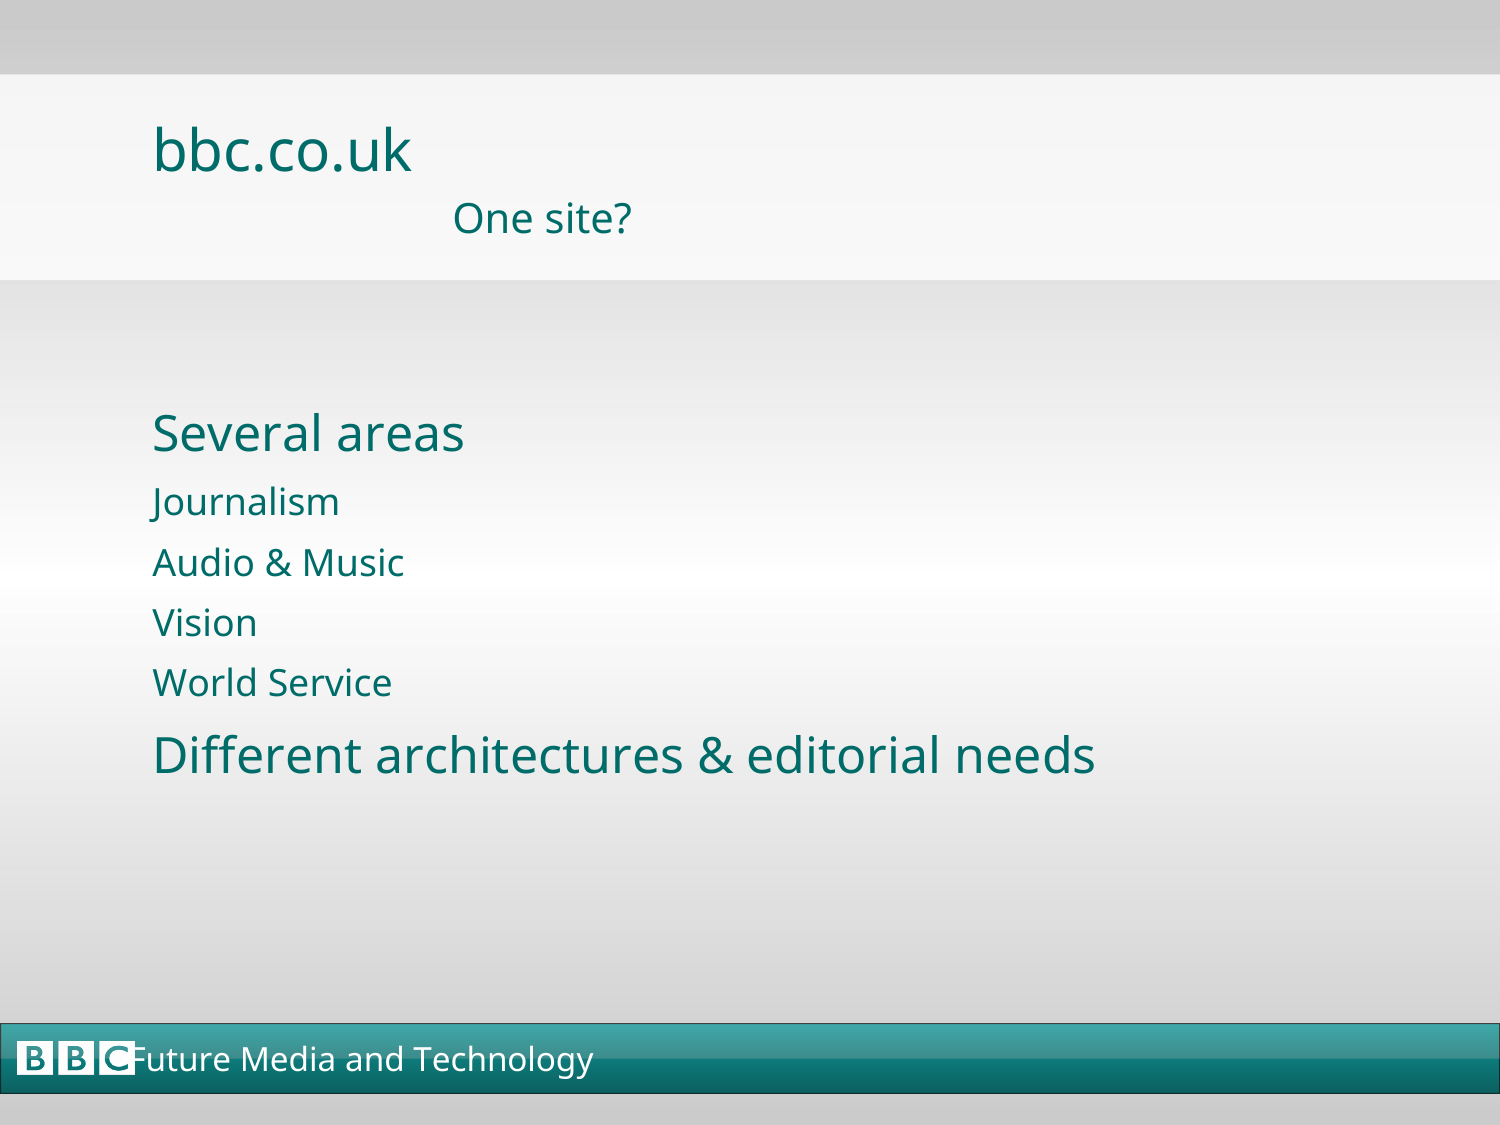

# bbc.co.uk One site?
Several areas
Journalism
Audio & Music
Vision
World Service
Different architectures & editorial needs